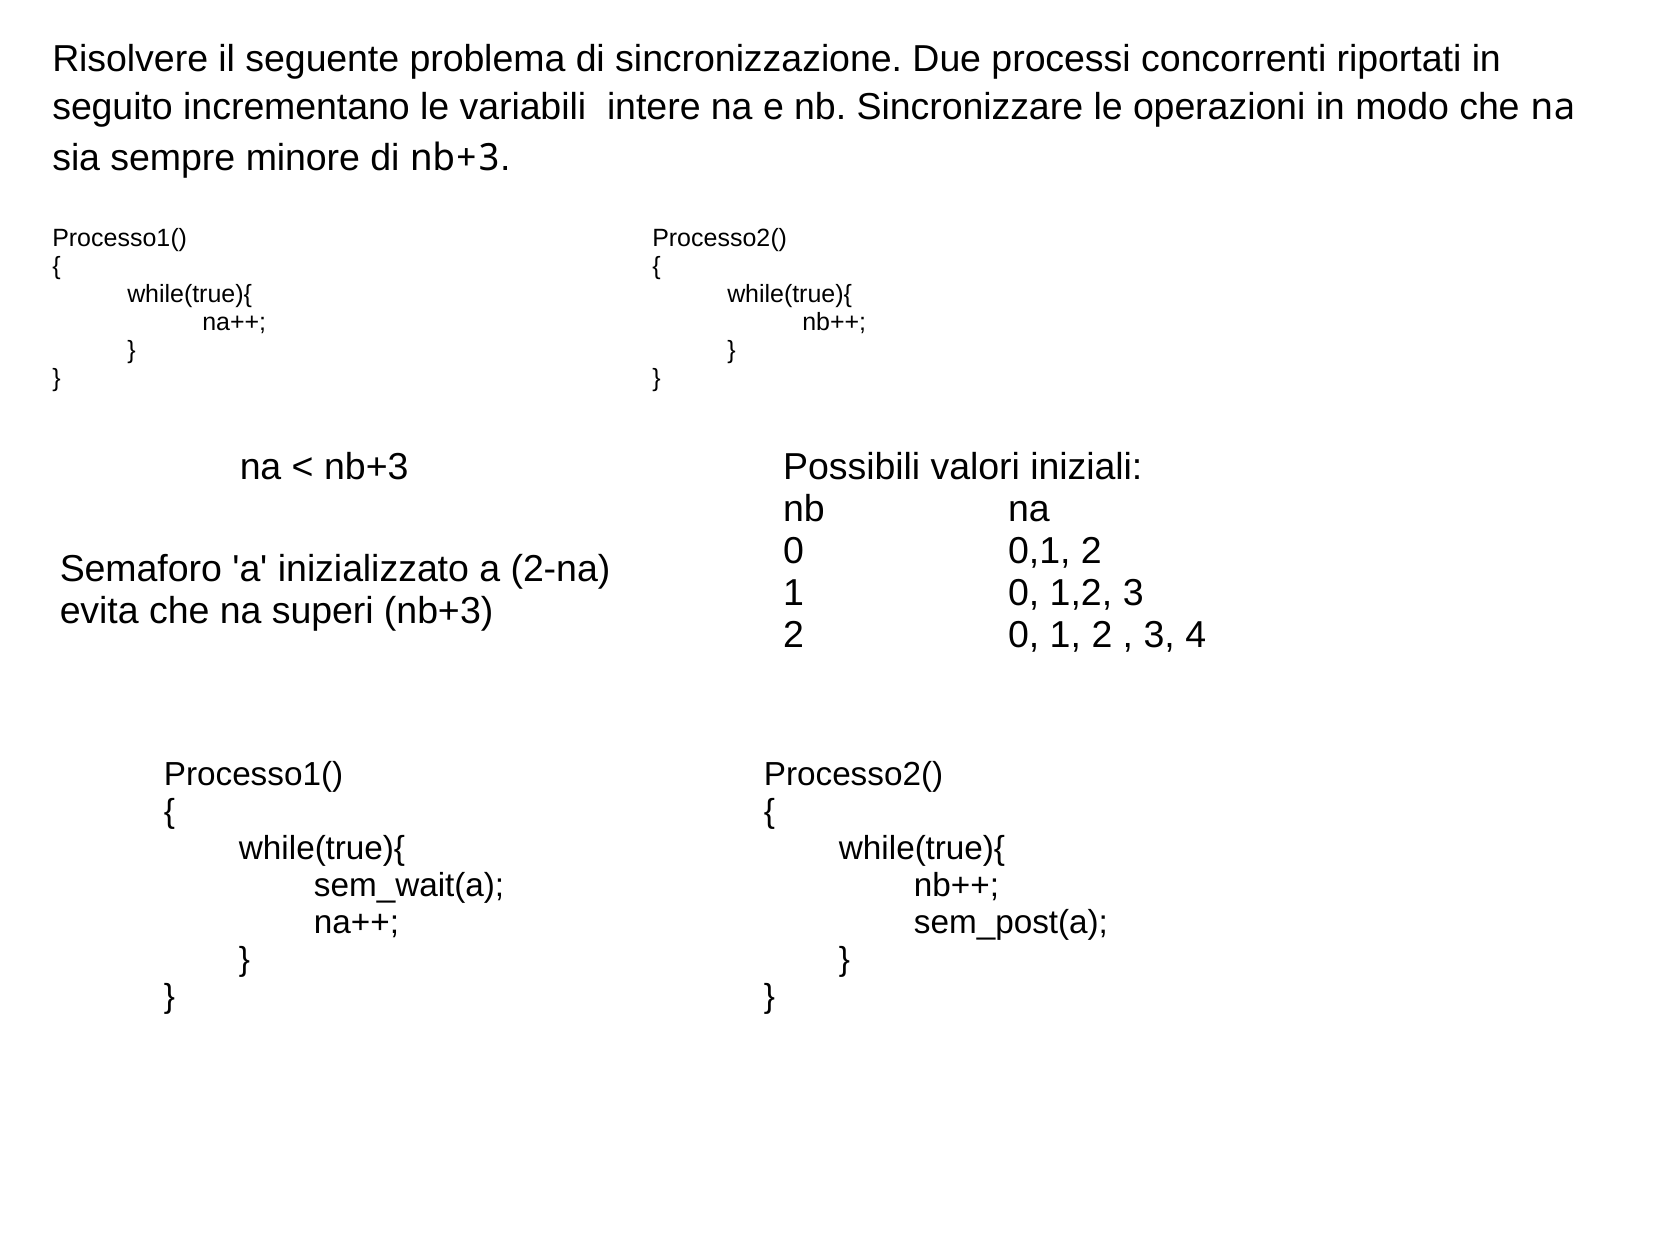

Risolvere il seguente problema di sincronizzazione. Due processi concorrenti riportati in seguito incrementano le variabili intere na e nb. Sincronizzare le operazioni in modo che na sia sempre minore di nb+3.
Processo1()							Processo2()
{								{
	while(true){							while(true){
		na++;								nb++;
	}								}
}								}
na < nb+3
Possibili valori iniziali:
nb			na
0			0,1, 2
1			0, 1,2, 3
2			0, 1, 2 , 3, 4
Semaforo 'a' inizializzato a (2-na)
evita che na superi (nb+3)
Processo1()						Processo2()
{								{
	while(true){						while(true){
		sem_wait(a);						nb++;
		na++;							sem_post(a);
	}								}
}								}